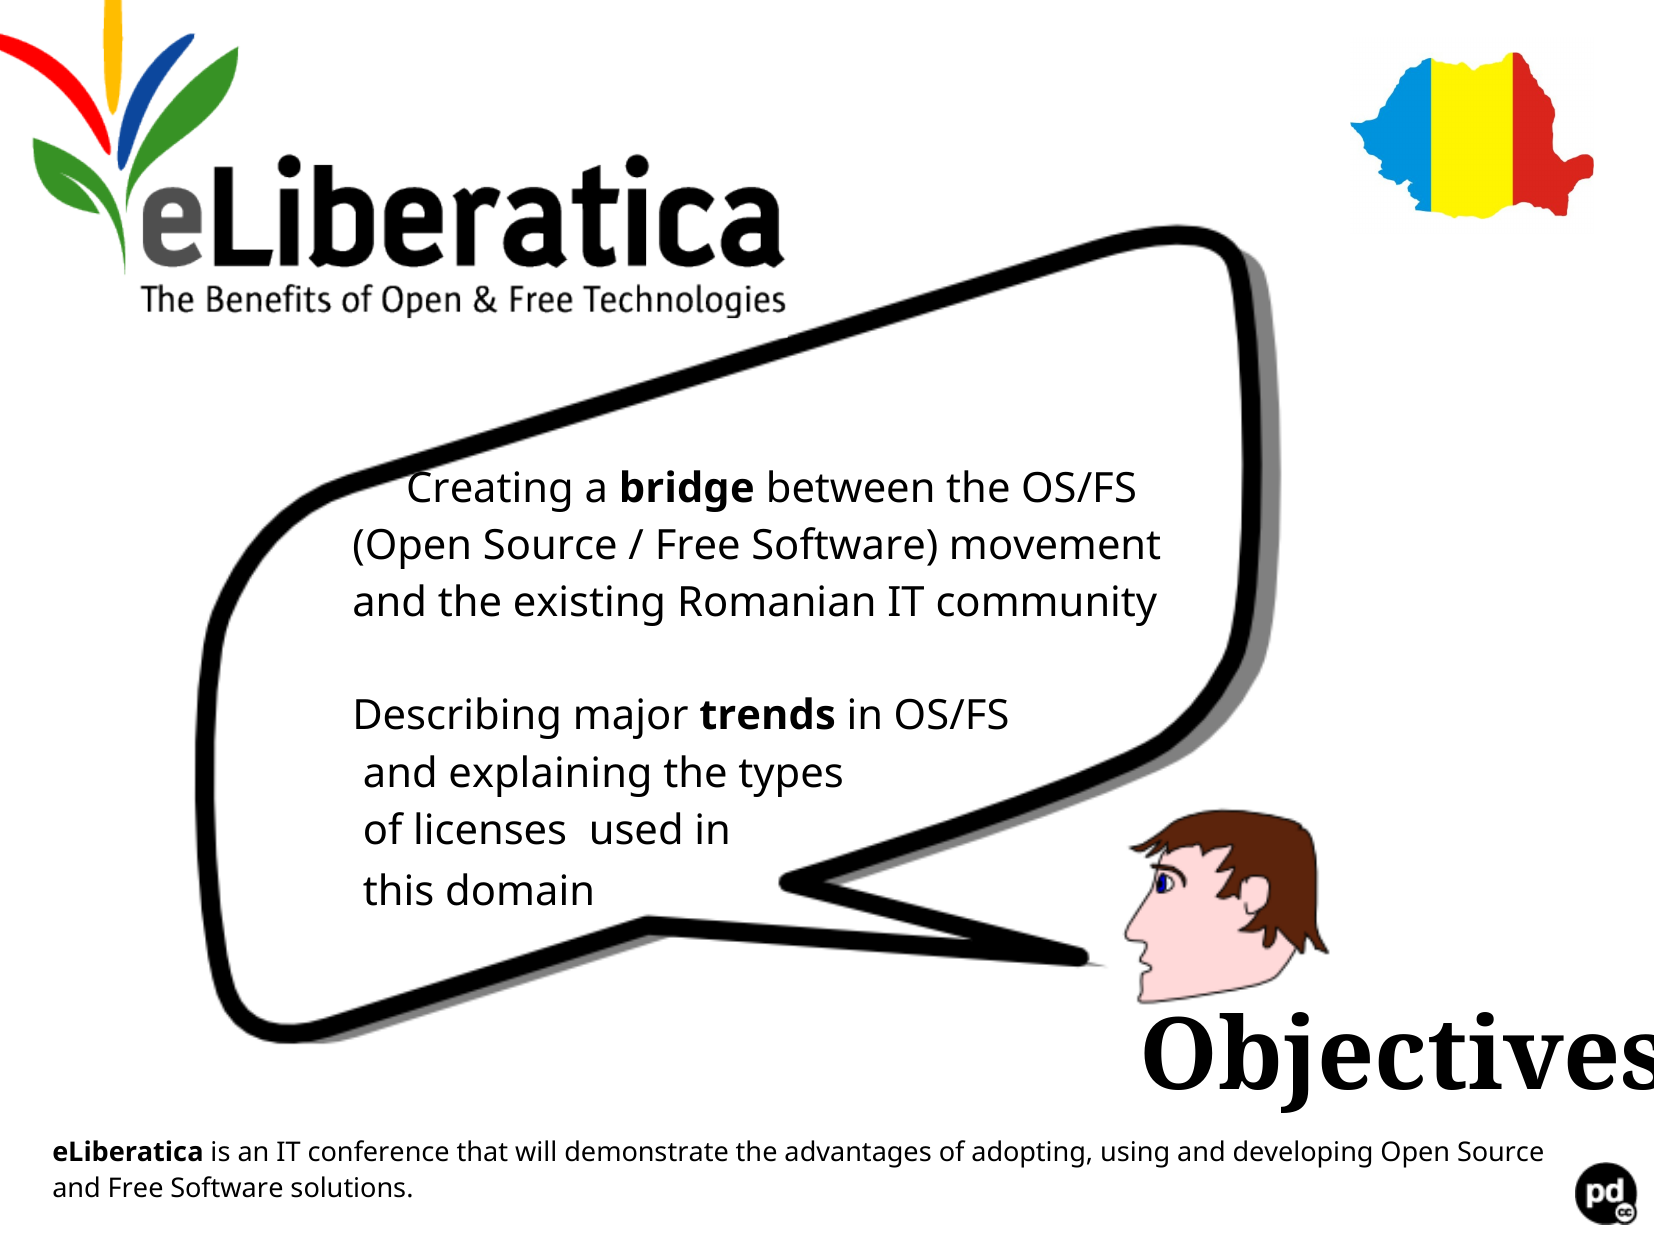

Creating a bridge between the OS/FS (Open Source / Free Software) movement and the existing Romanian IT community
Describing major trends in OS/FS
 and explaining the types
 of licenses used in
 this domain
Objectives